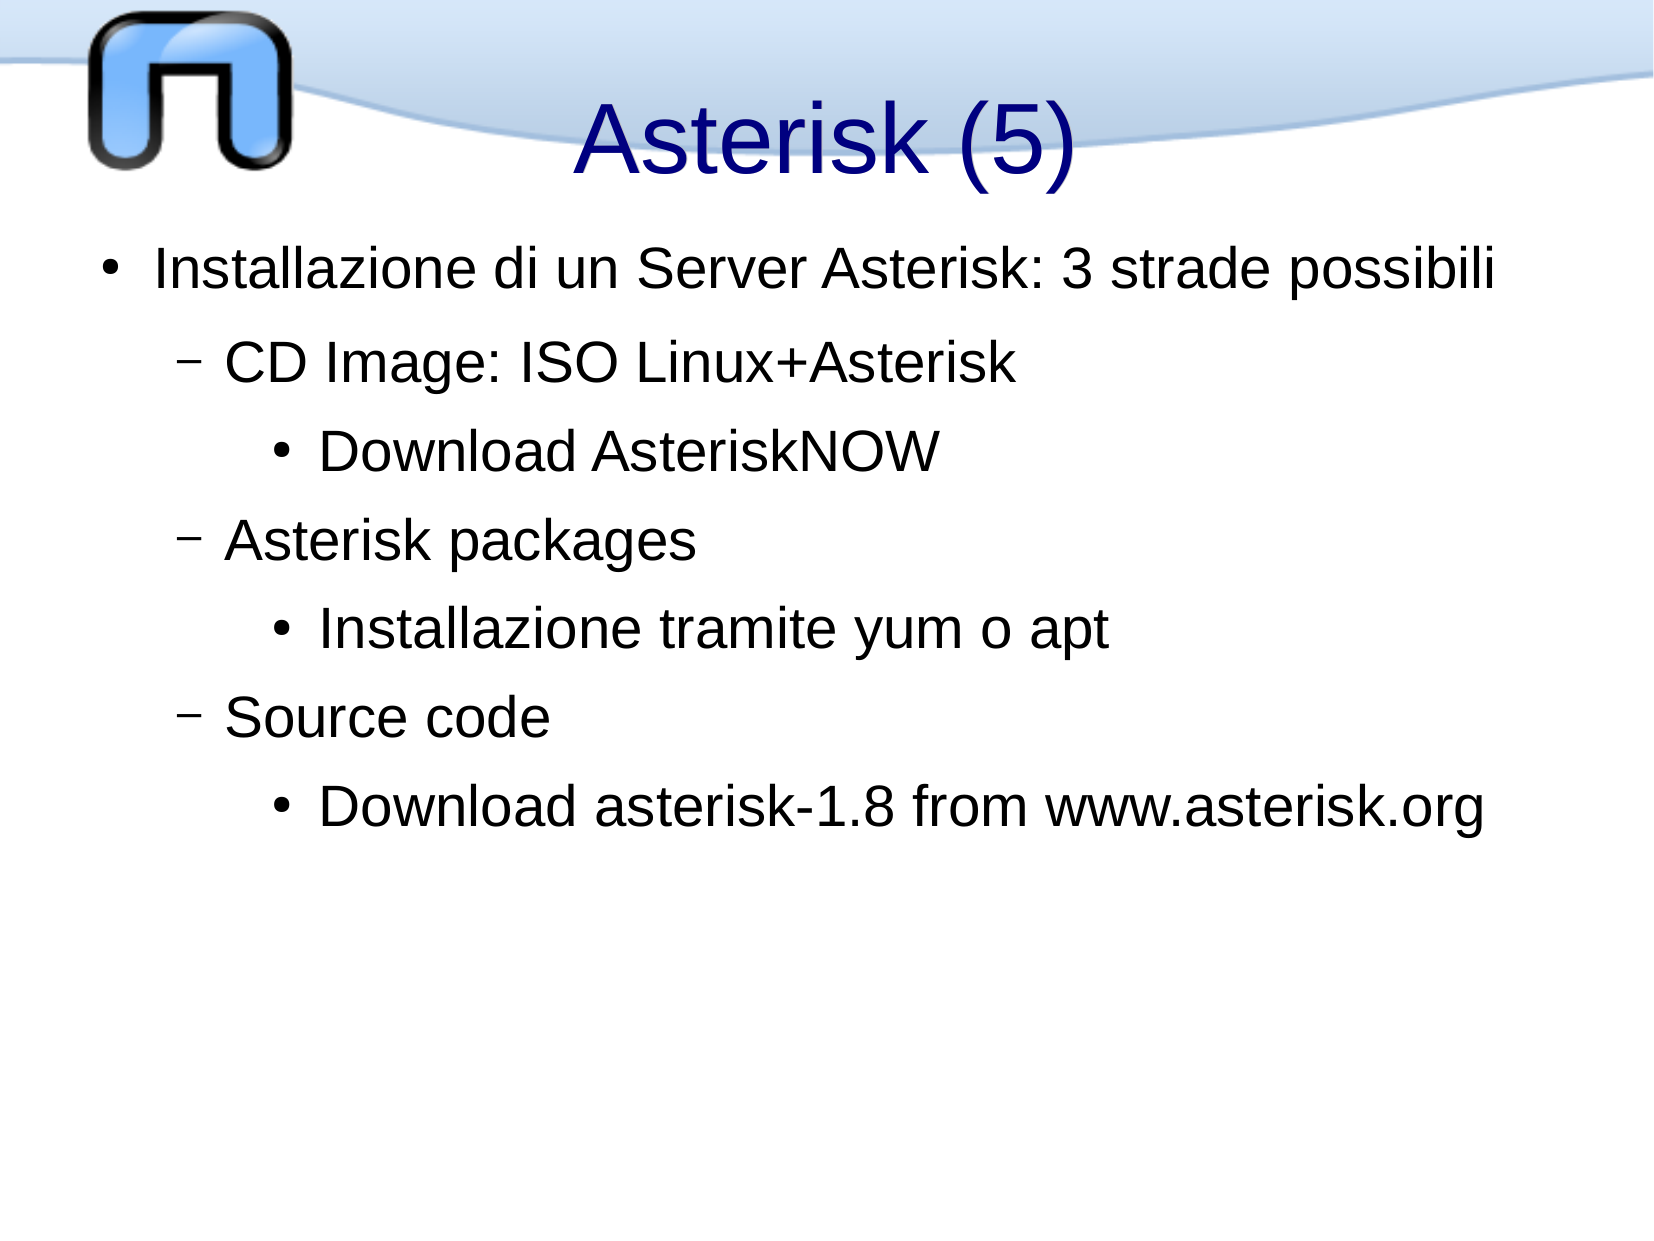

# Asterisk (5)
Installazione di un Server Asterisk: 3 strade possibili
CD Image: ISO Linux+Asterisk
Download AsteriskNOW
Asterisk packages
Installazione tramite yum o apt
Source code
Download asterisk-1.8 from www.asterisk.org